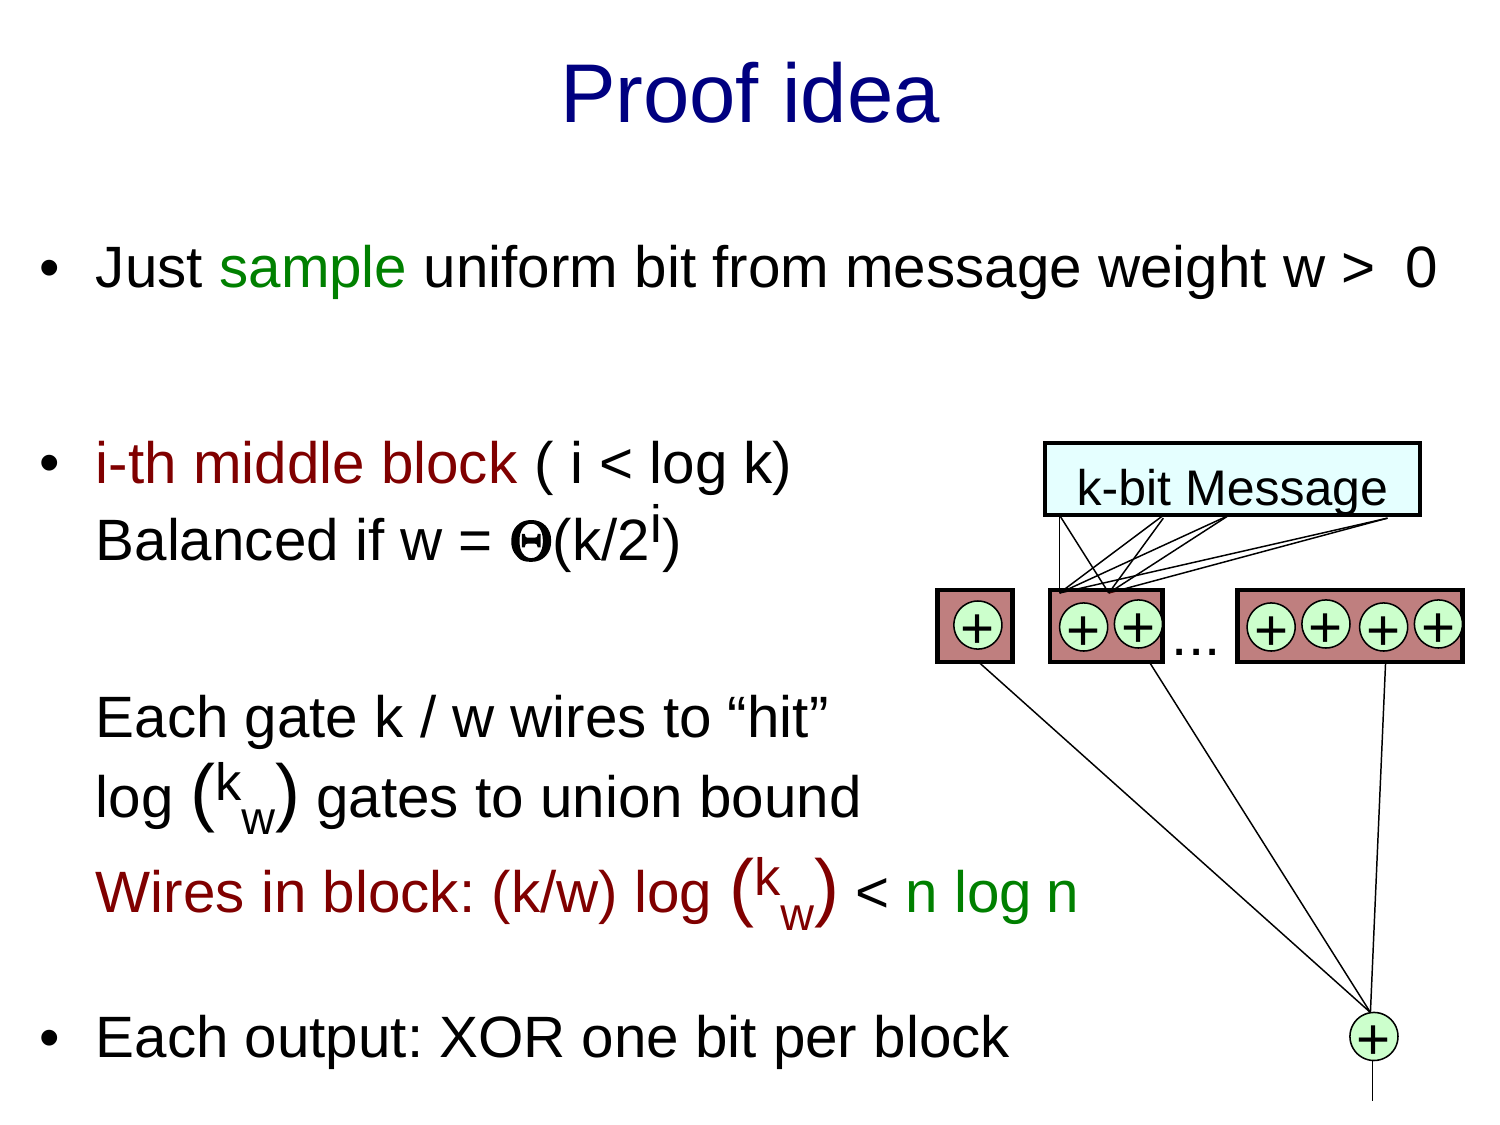

# Proof idea
Just sample uniform bit from message weight w > 0
i-th middle block ( i < log k)
Balanced if w = Q(k/2i)
Each gate k / w wires to “hit”
log (kw) gates to union bound
Wires in block: (k/w) log (kw) < n log n
Each output: XOR one bit per block
k-bit Message
...
+
+
+
+
+
+
+
+